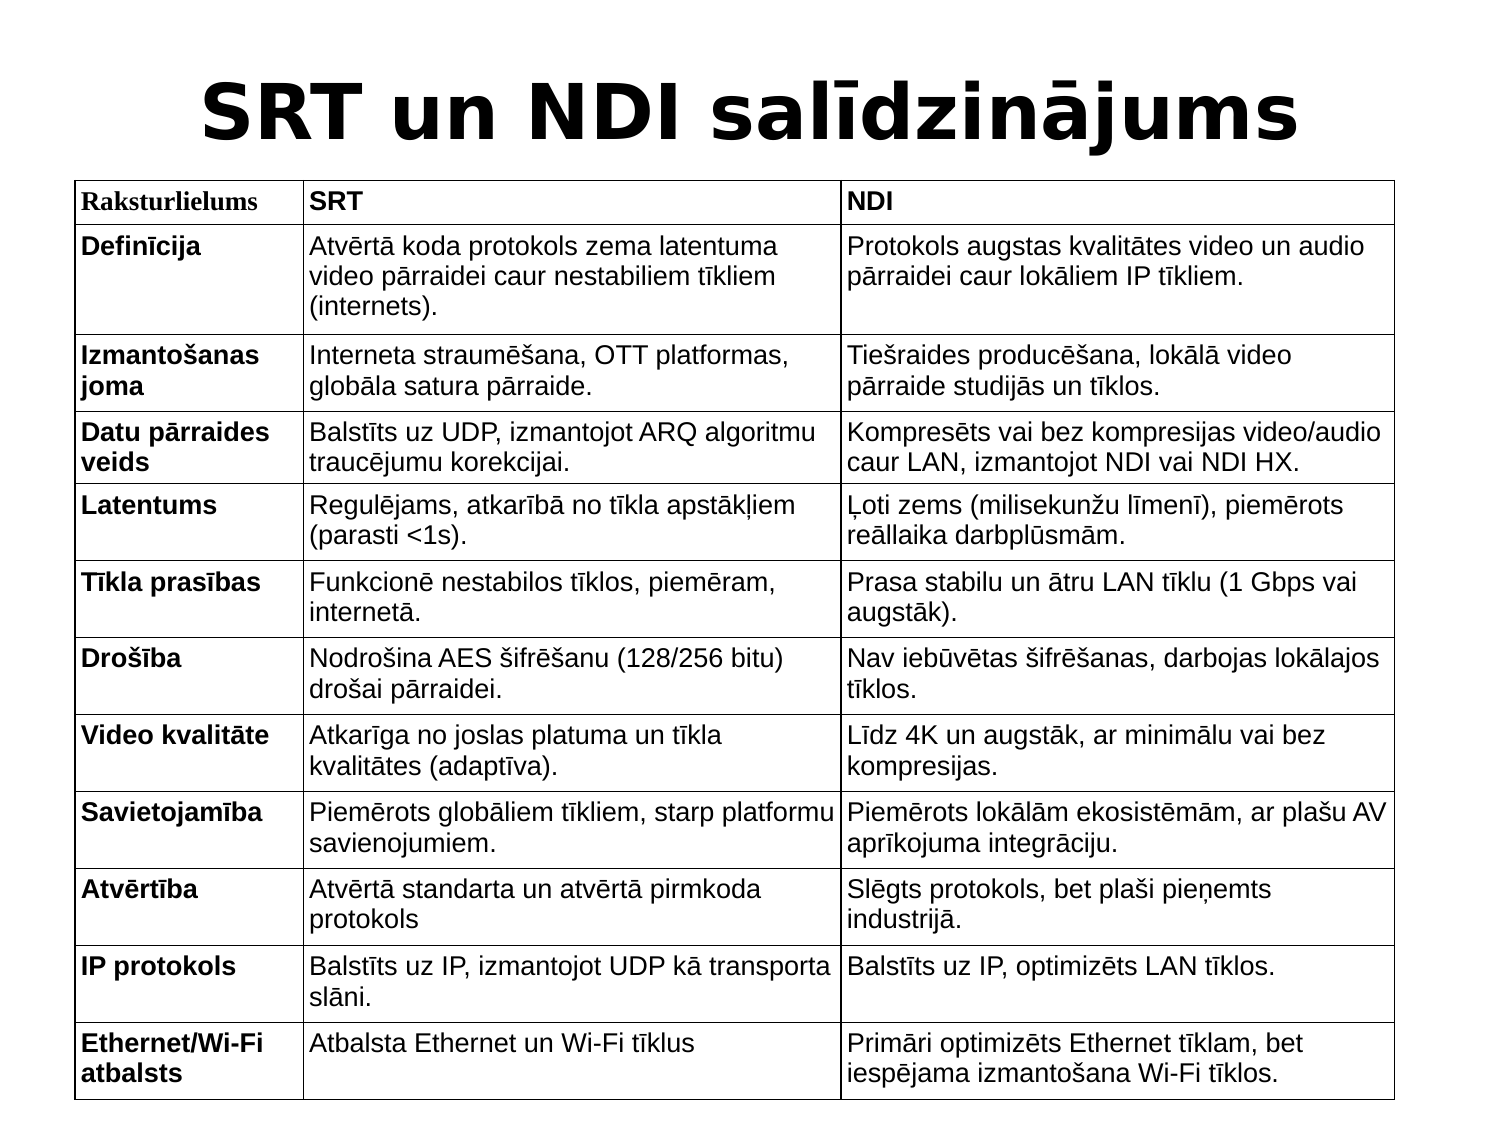

# SRT un NDI salīdzinājums
| Raksturlielums | SRT | NDI |
| --- | --- | --- |
| Definīcija | Atvērtā koda protokols zema latentuma video pārraidei caur nestabiliem tīkliem (internets). | Protokols augstas kvalitātes video un audio pārraidei caur lokāliem IP tīkliem. |
| Izmantošanas joma | Interneta straumēšana, OTT platformas, globāla satura pārraide. | Tiešraides producēšana, lokālā video pārraide studijās un tīklos. |
| Datu pārraides veids | Balstīts uz UDP, izmantojot ARQ algoritmu traucējumu korekcijai. | Kompresēts vai bez kompresijas video/audio caur LAN, izmantojot NDI vai NDI HX. |
| Latentums | Regulējams, atkarībā no tīkla apstākļiem (parasti <1s). | Ļoti zems (milisekunžu līmenī), piemērots reāllaika darbplūsmām. |
| Tīkla prasības | Funkcionē nestabilos tīklos, piemēram, internetā. | Prasa stabilu un ātru LAN tīklu (1 Gbps vai augstāk). |
| Drošība | Nodrošina AES šifrēšanu (128/256 bitu) drošai pārraidei. | Nav iebūvētas šifrēšanas, darbojas lokālajos tīklos. |
| Video kvalitāte | Atkarīga no joslas platuma un tīkla kvalitātes (adaptīva). | Līdz 4K un augstāk, ar minimālu vai bez kompresijas. |
| Savietojamība | Piemērots globāliem tīkliem, starp platformu savienojumiem. | Piemērots lokālām ekosistēmām, ar plašu AV aprīkojuma integrāciju. |
| Atvērtība | Atvērtā standarta un atvērtā pirmkoda protokols | Slēgts protokols, bet plaši pieņemts industrijā. |
| IP protokols | Balstīts uz IP, izmantojot UDP kā transporta slāni. | Balstīts uz IP, optimizēts LAN tīklos. |
| Ethernet/Wi-Fi atbalsts | Atbalsta Ethernet un Wi-Fi tīklus | Primāri optimizēts Ethernet tīklam, bet iespējama izmantošana Wi-Fi tīklos. |